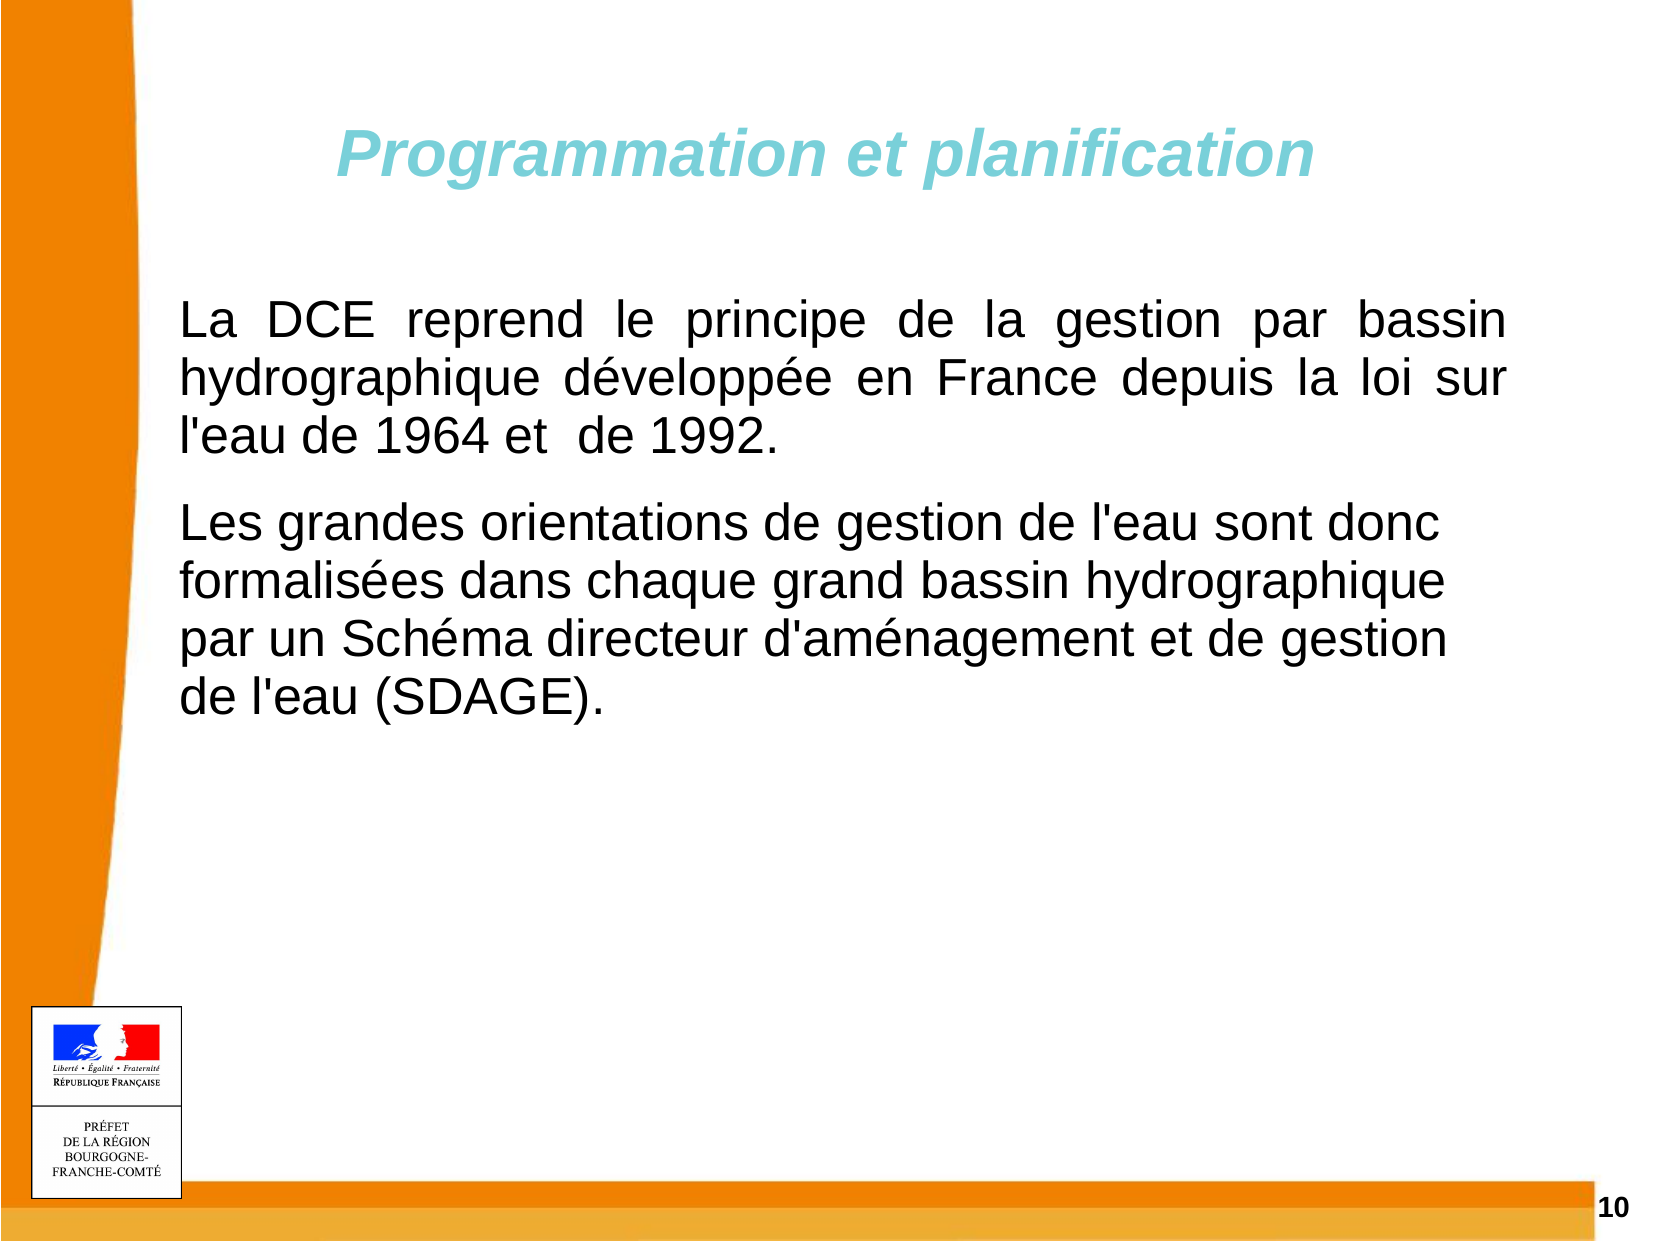

# Programmation et planification
La DCE reprend le principe de la gestion par bassin hydrographique développée en France depuis la loi sur l'eau de 1964 et de 1992.
Les grandes orientations de gestion de l'eau sont donc formalisées dans chaque grand bassin hydrographique par un Schéma directeur d'aménagement et de gestion de l'eau (SDAGE).
10